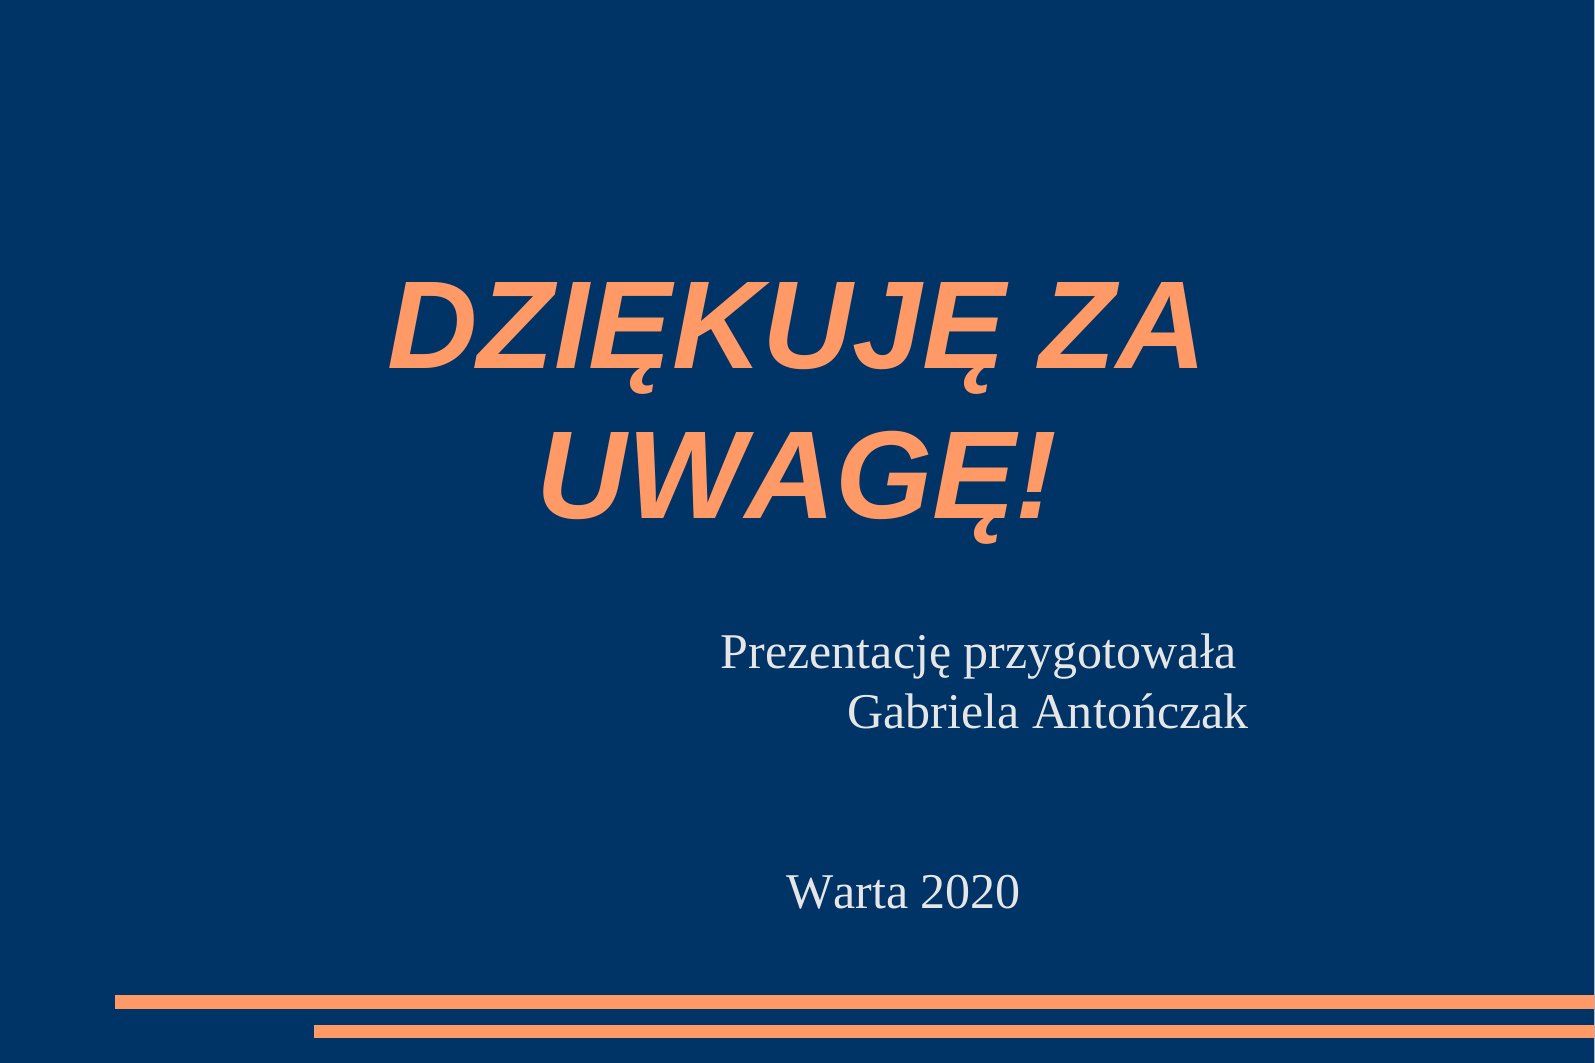

# DZIĘKUJĘ ZA UWAGĘ!
 Prezentację przygotowała
Gabriela Antończak
 Warta 2020